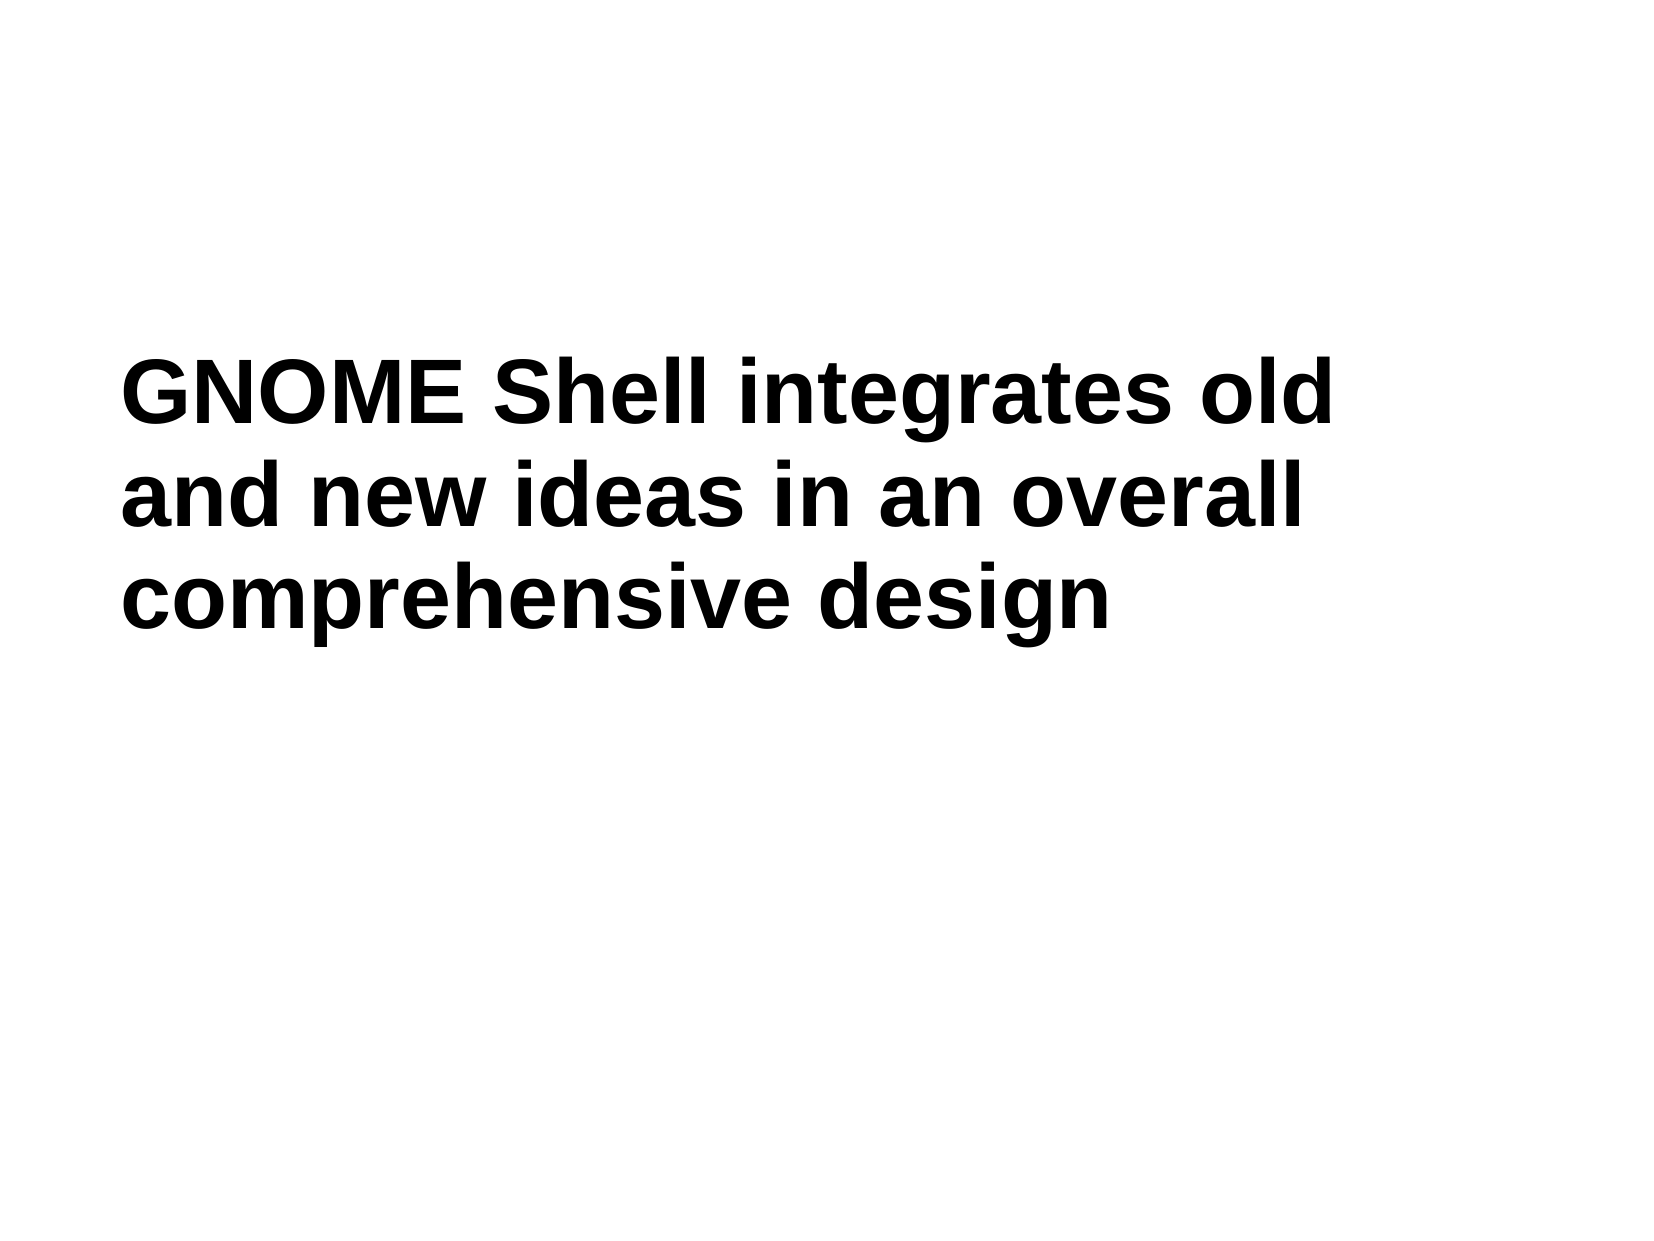

GNOME Shell integrates old and new ideas in an overall comprehensive design